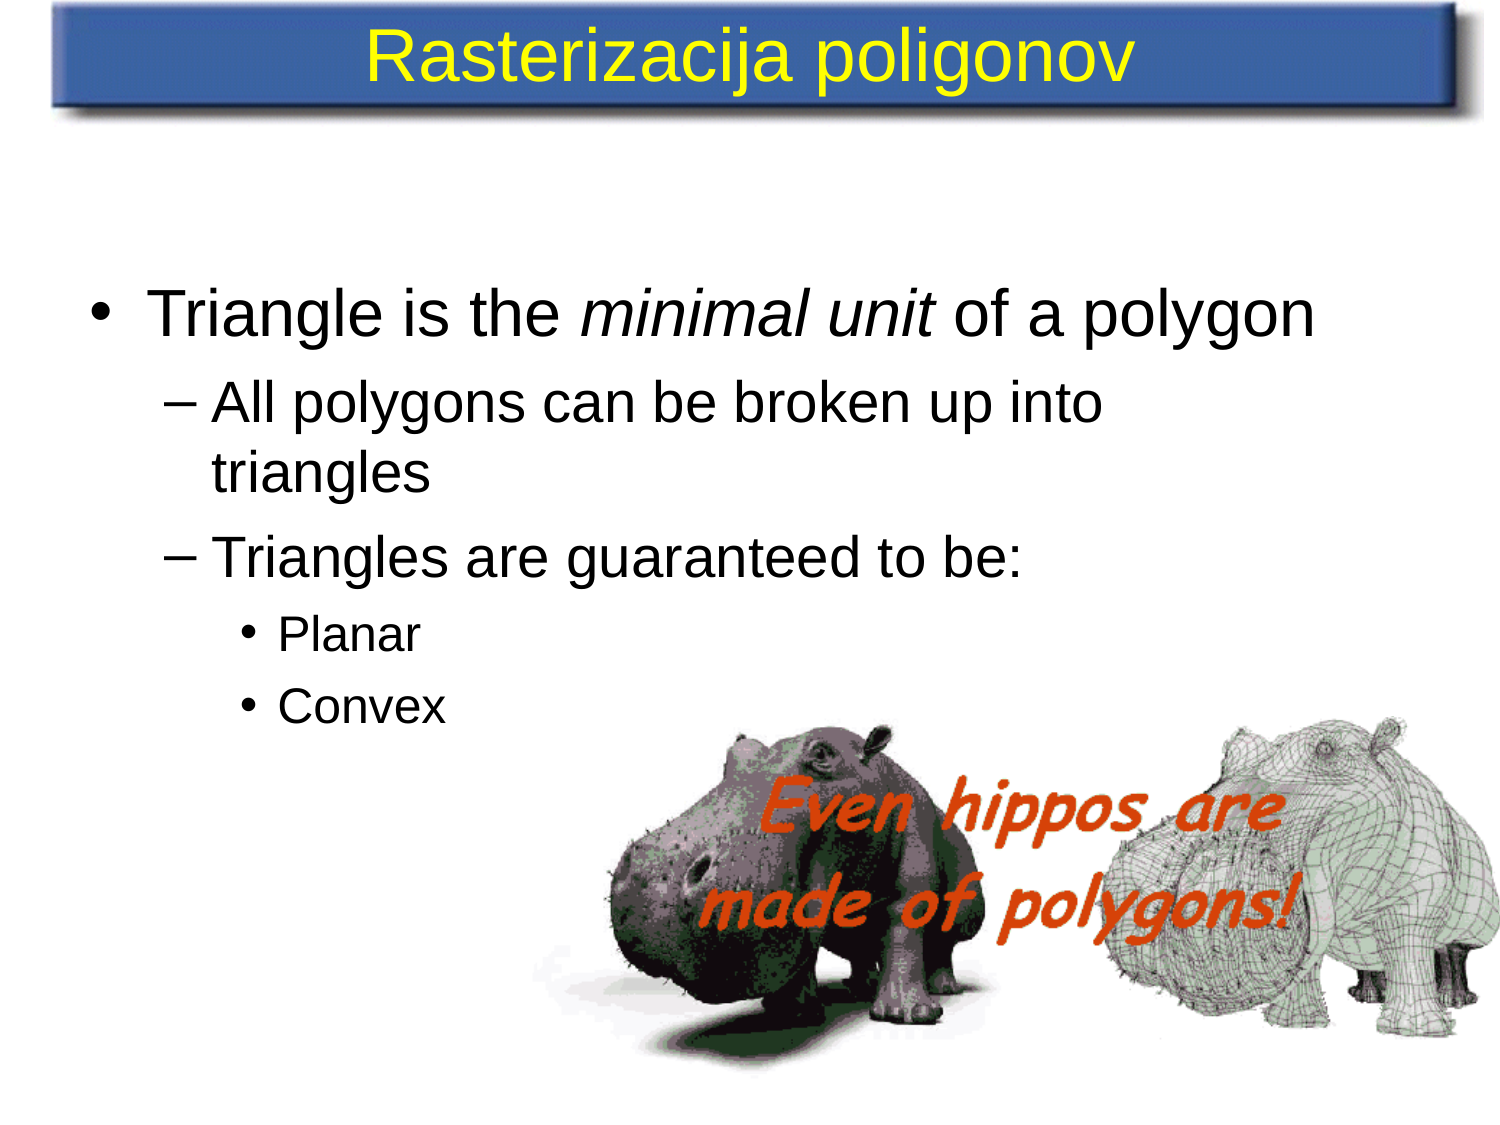

# Rasterizacija poligonov
Triangle is the minimal unit of a polygon
All polygons can be broken up into triangles
Triangles are guaranteed to be:
Planar
Convex